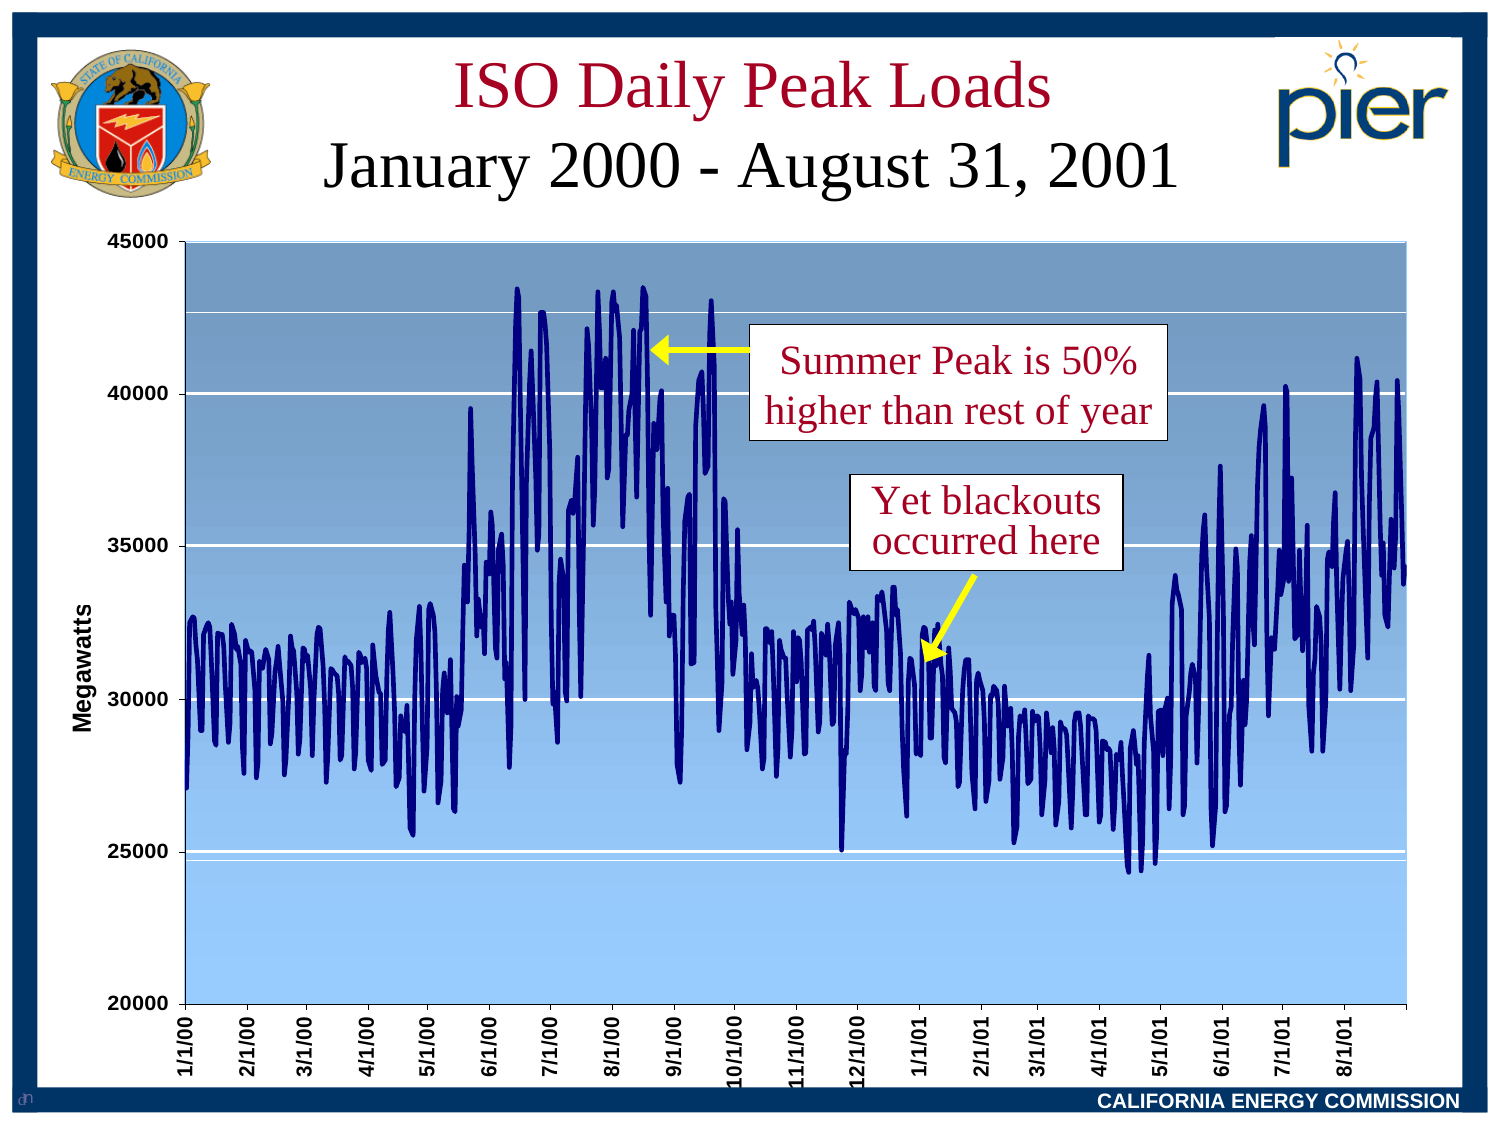

# ISO Daily Peak Loads January 2000 - August 31, 2001
Summer Peak is 50%
higher than rest of year
Yet blackouts
occurred here